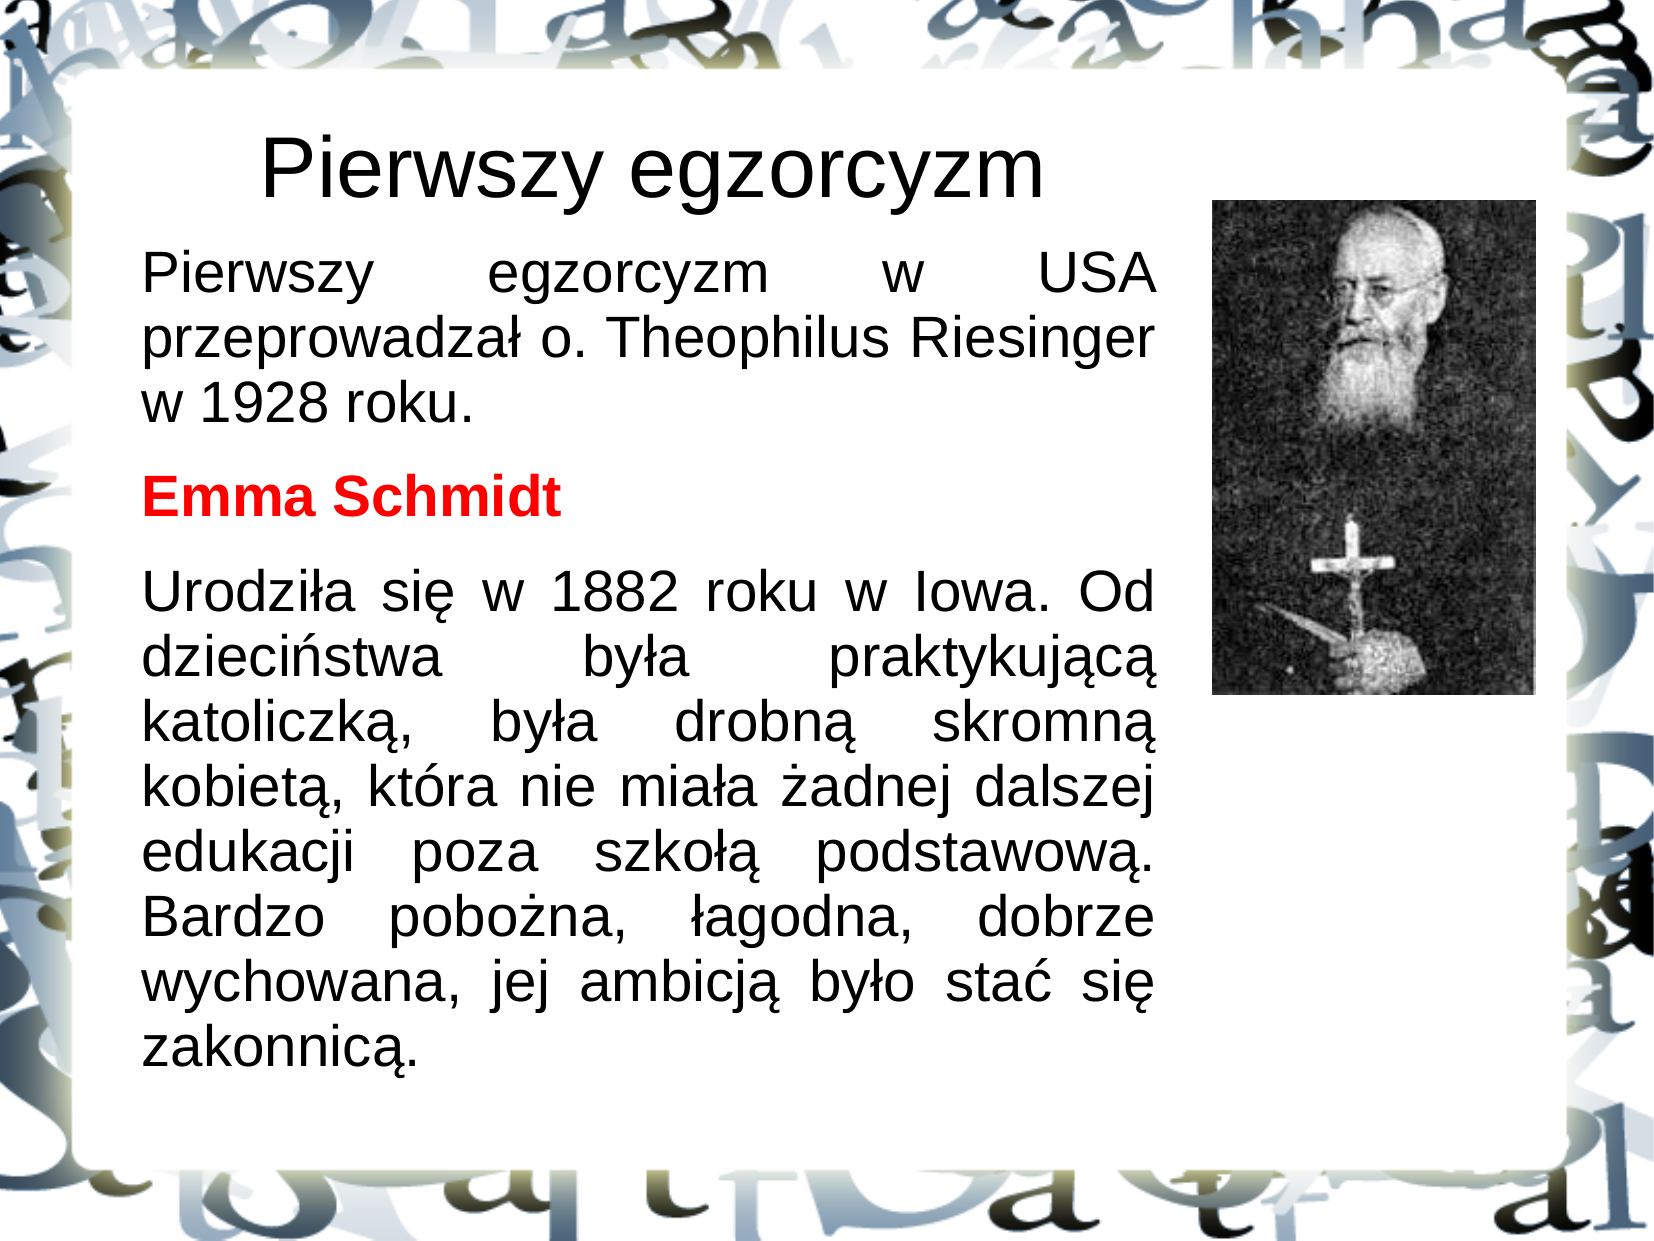

# Pierwszy egzorcyzm
Pierwszy egzorcyzm w USA przeprowadzał o. Theophilus Riesinger w 1928 roku.
Emma Schmidt
Urodziła się w 1882 roku w Iowa. Od dzieciństwa była praktykującą katoliczką, była drobną skromną kobietą, która nie miała żadnej dalszej edukacji poza szkołą podstawową. Bardzo pobożna, łagodna, dobrze wychowana, jej ambicją było stać się zakonnicą.